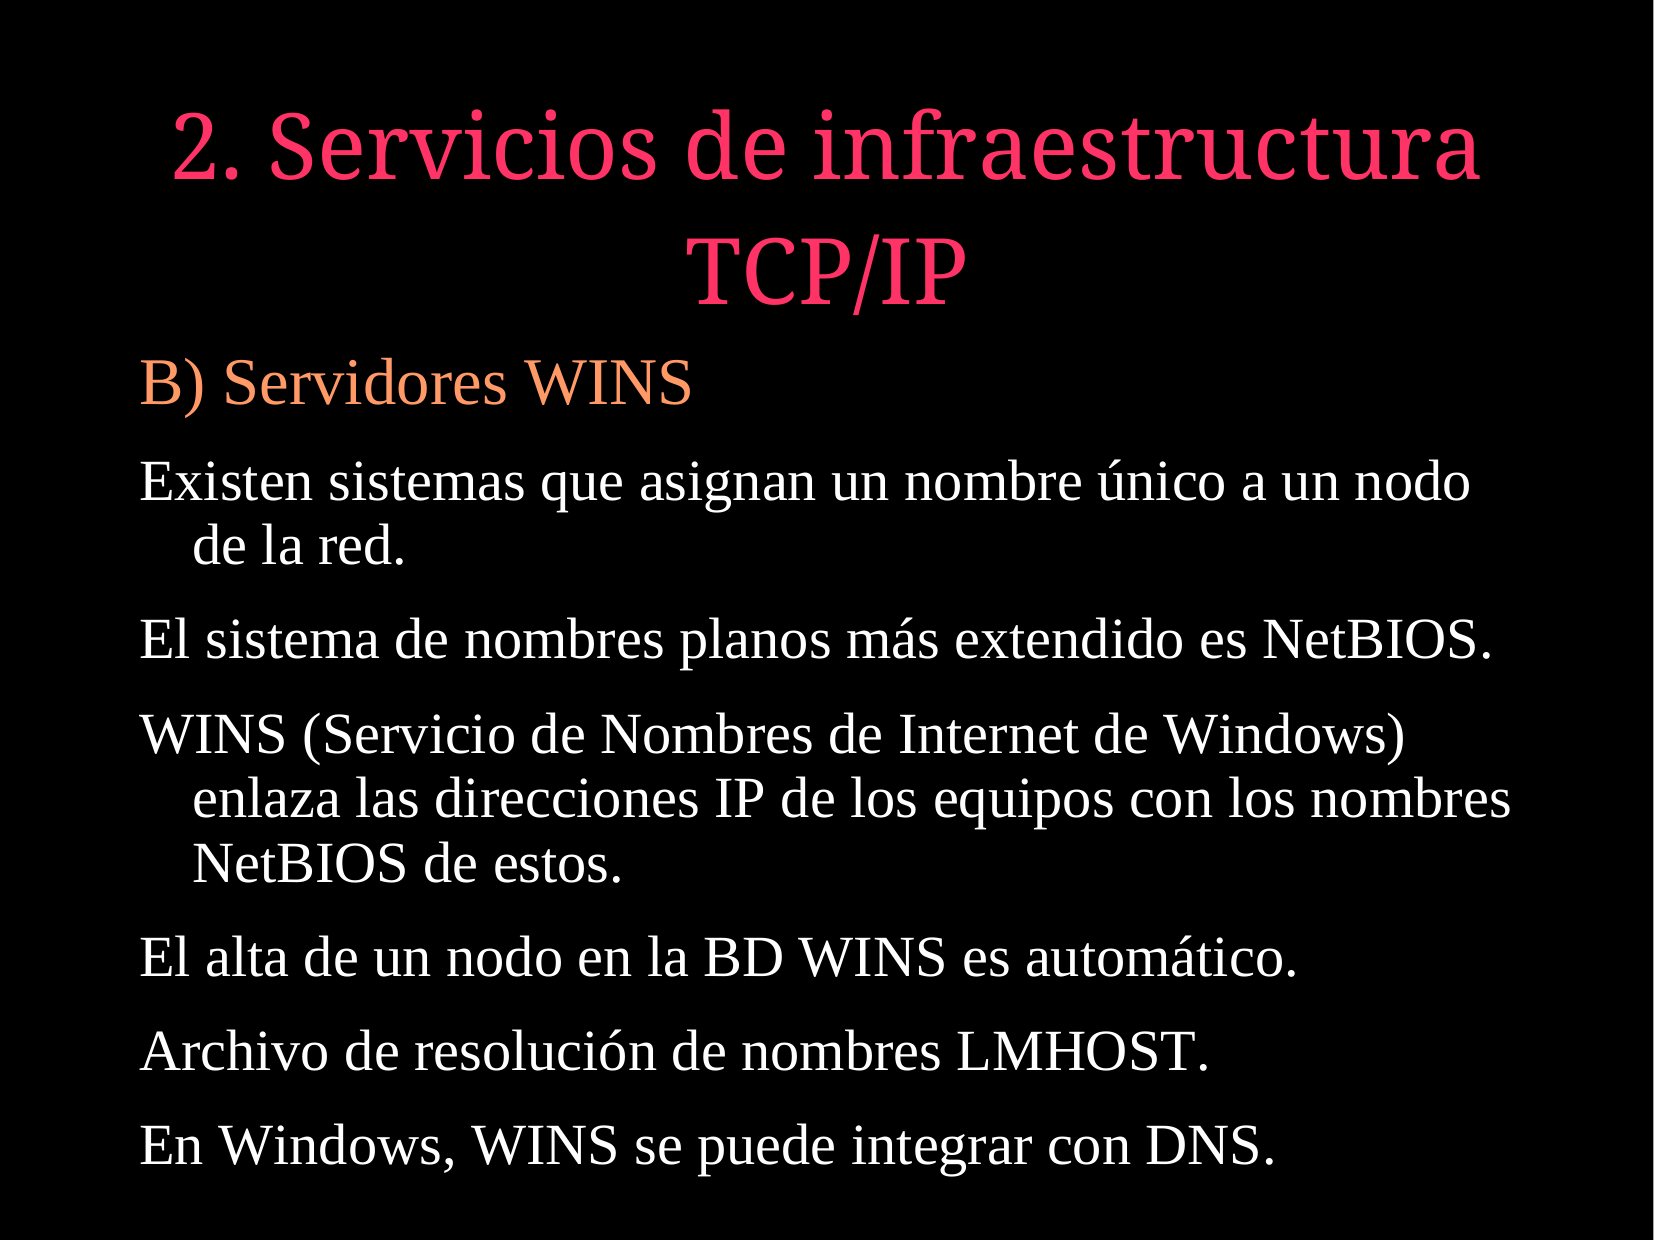

# 2. Servicios de infraestructura TCP/IP
B) Servidores WINS
Existen sistemas que asignan un nombre único a un nodo de la red.
El sistema de nombres planos más extendido es NetBIOS.
WINS (Servicio de Nombres de Internet de Windows) enlaza las direcciones IP de los equipos con los nombres NetBIOS de estos.
El alta de un nodo en la BD WINS es automático.
Archivo de resolución de nombres LMHOST.
En Windows, WINS se puede integrar con DNS.